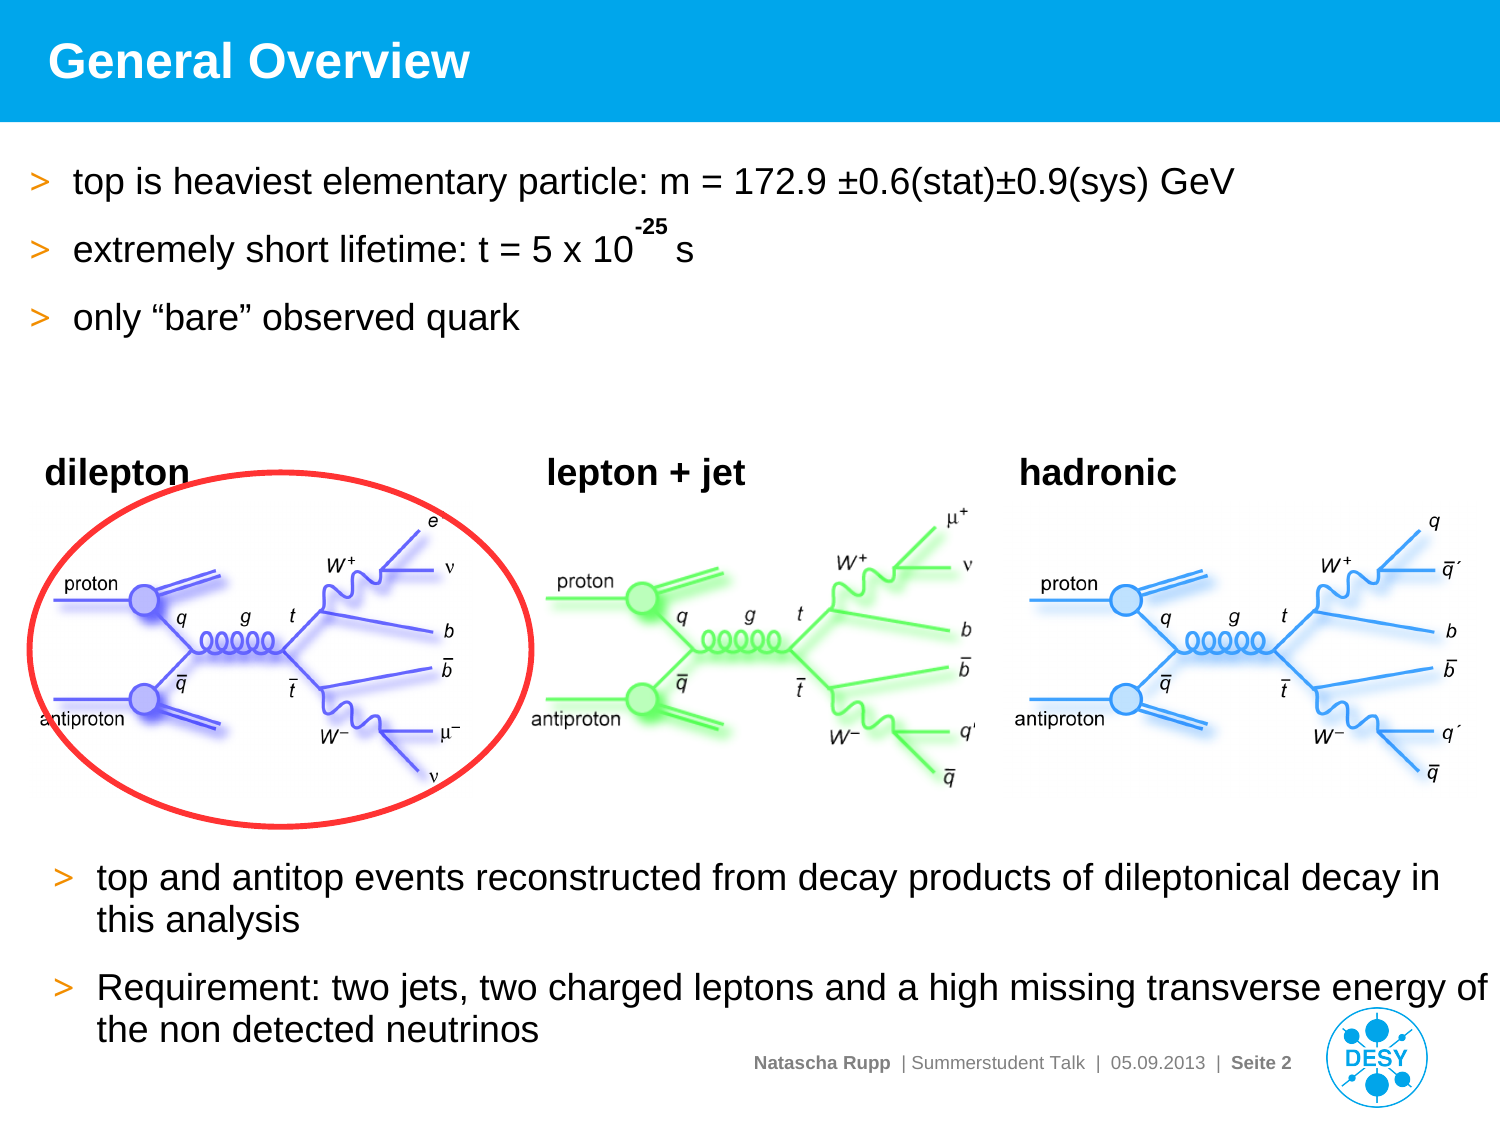

# General Overview
top is heaviest elementary particle: m = 172.9 ±0.6(stat)±0.9(sys) GeV
extremely short lifetime: t = 5 x 10 s
only “bare” observed quark
-25
dilepton
lepton + jet
hadronic
top and antitop events reconstructed from decay products of dileptonical decay in this analysis
Requirement: two jets, two charged leptons and a high missing transverse energy of the non detected neutrinos